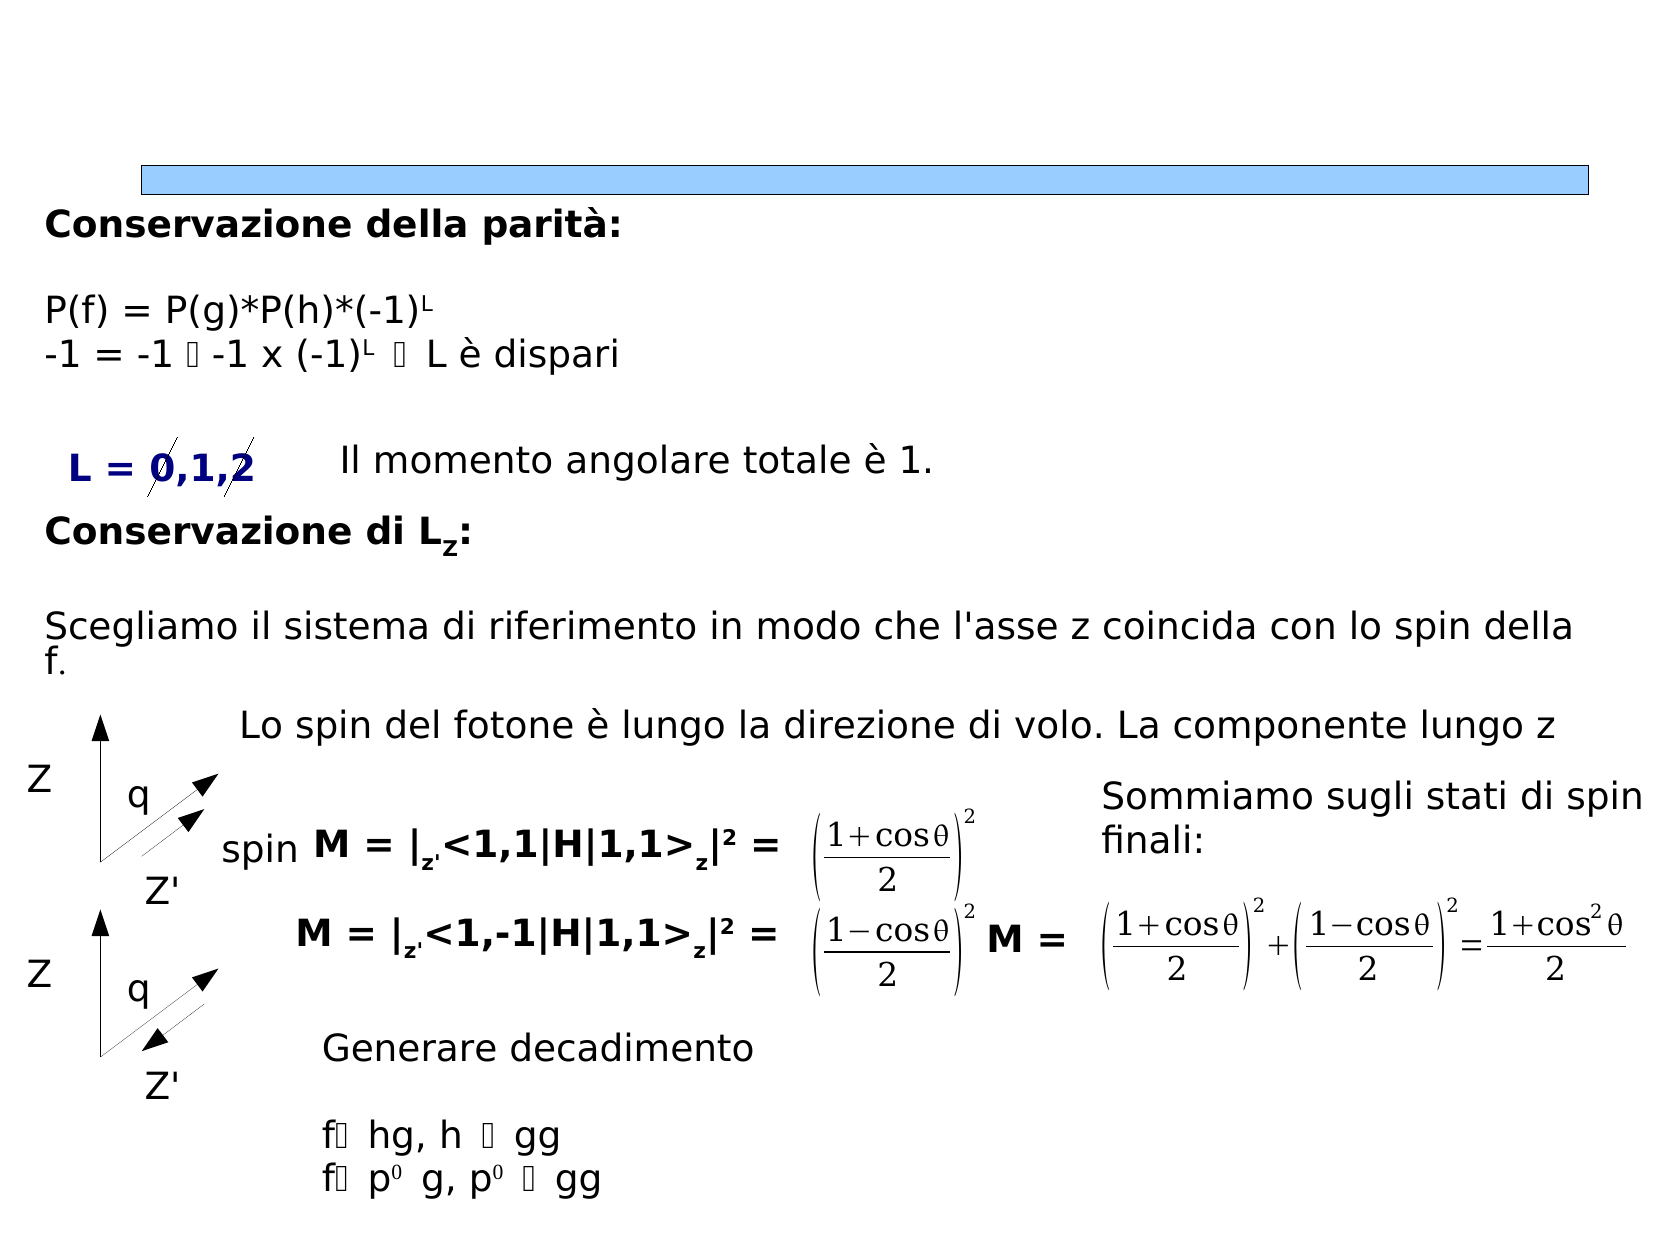

Conservazione della parità:
P(f) = P(g)*P(h)*(-1)L
-1 = -1  -1 x (-1)L  L è dispari
L = 0,1,2
Il momento angolare totale è 1.
Conservazione di LZ:
Scegliamo il sistema di riferimento in modo che l'asse z coincida con lo spin della f.
Lo spin del fotone è lungo la direzione di volo. La componente lungo z
Z
Sommiamo sugli stati di spin finali:
q
M = |z'<1,1|H|1,1>z|2 =
spin
Z'
M = |z'<1,-1|H|1,1>z|2 =
M =
Z
q
Generare decadimento
f hg, h  gg
f p0 g, p0  gg
Z'